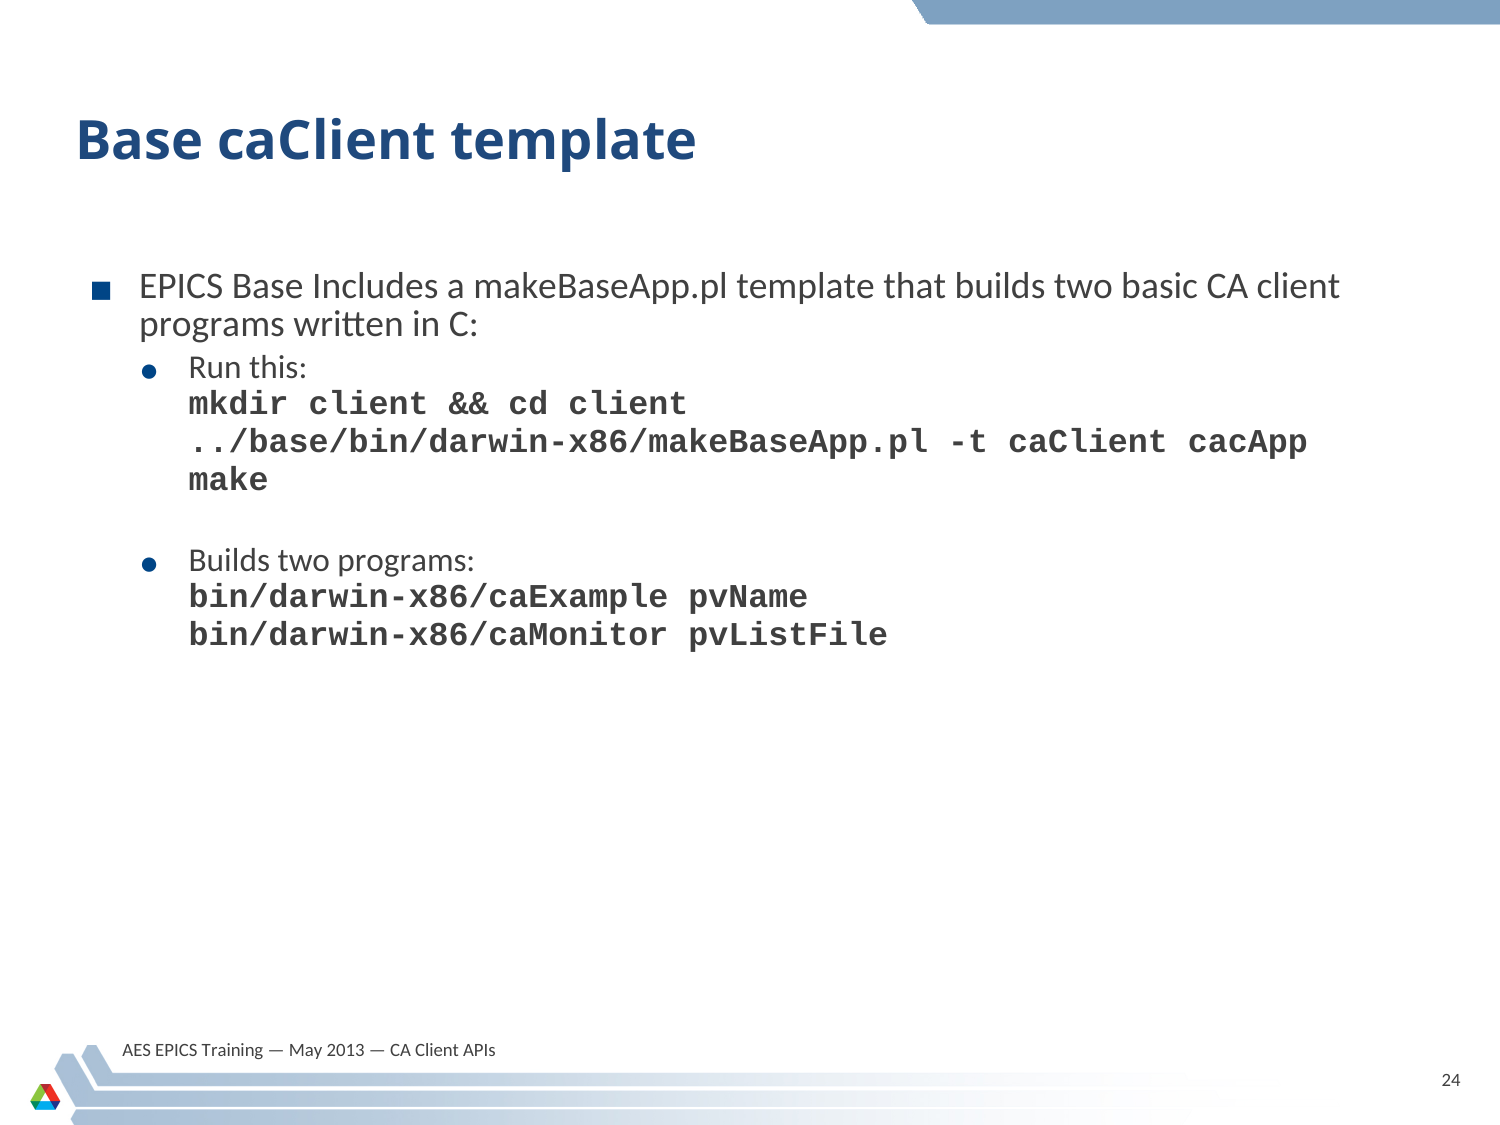

# Base caClient template
EPICS Base Includes a makeBaseApp.pl template that builds two basic CA client programs written in C:
Run this:
mkdir client && cd client
../base/bin/darwin-x86/makeBaseApp.pl -t caClient cacApp
make
Builds two programs:
bin/darwin-x86/caExample pvName
bin/darwin-x86/caMonitor pvListFile
AES EPICS Training — May 2013 — CA Client APIs
24